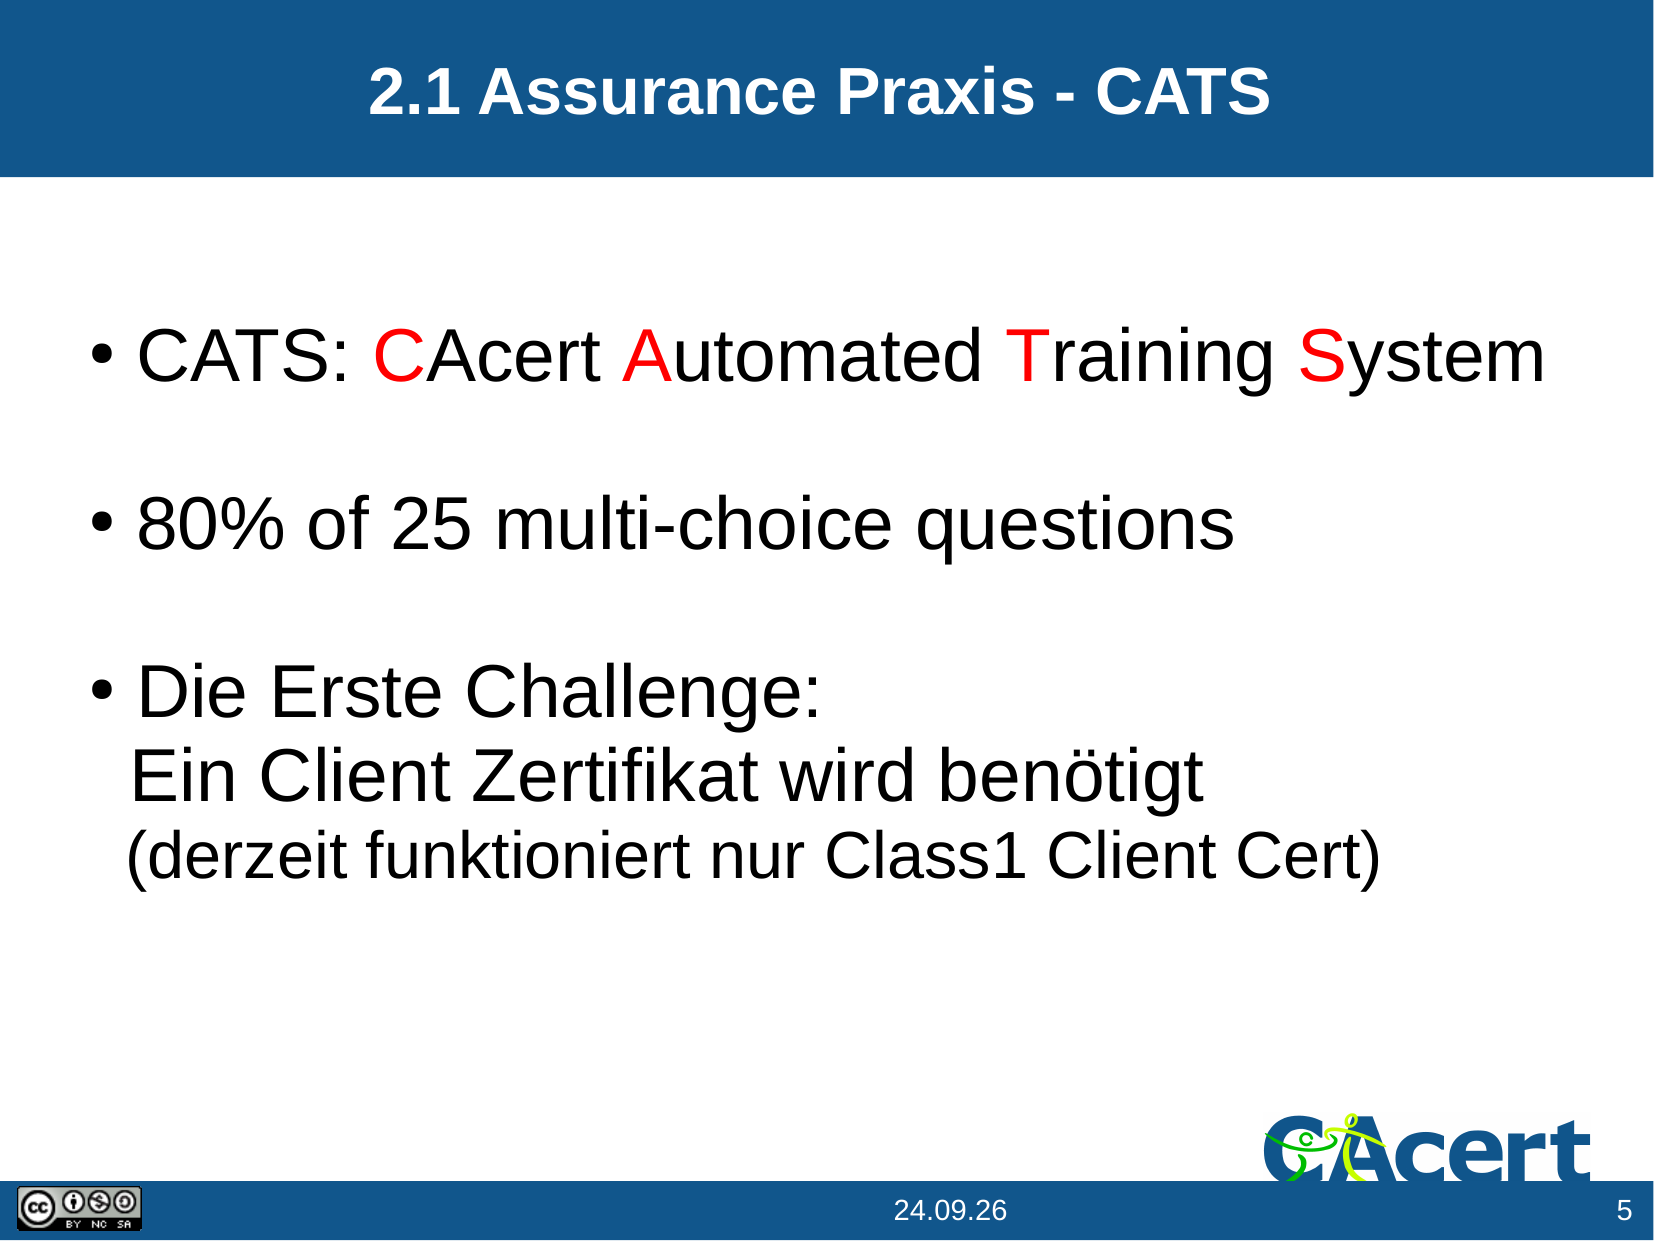

# 2.1 Assurance Praxis - CATS
 CATS: CAcert Automated Training System
 80% of 25 multi-choice questions
 Die Erste Challenge:
 Ein Client Zertifikat wird benötigt
 (derzeit funktioniert nur Class1 Client Cert)